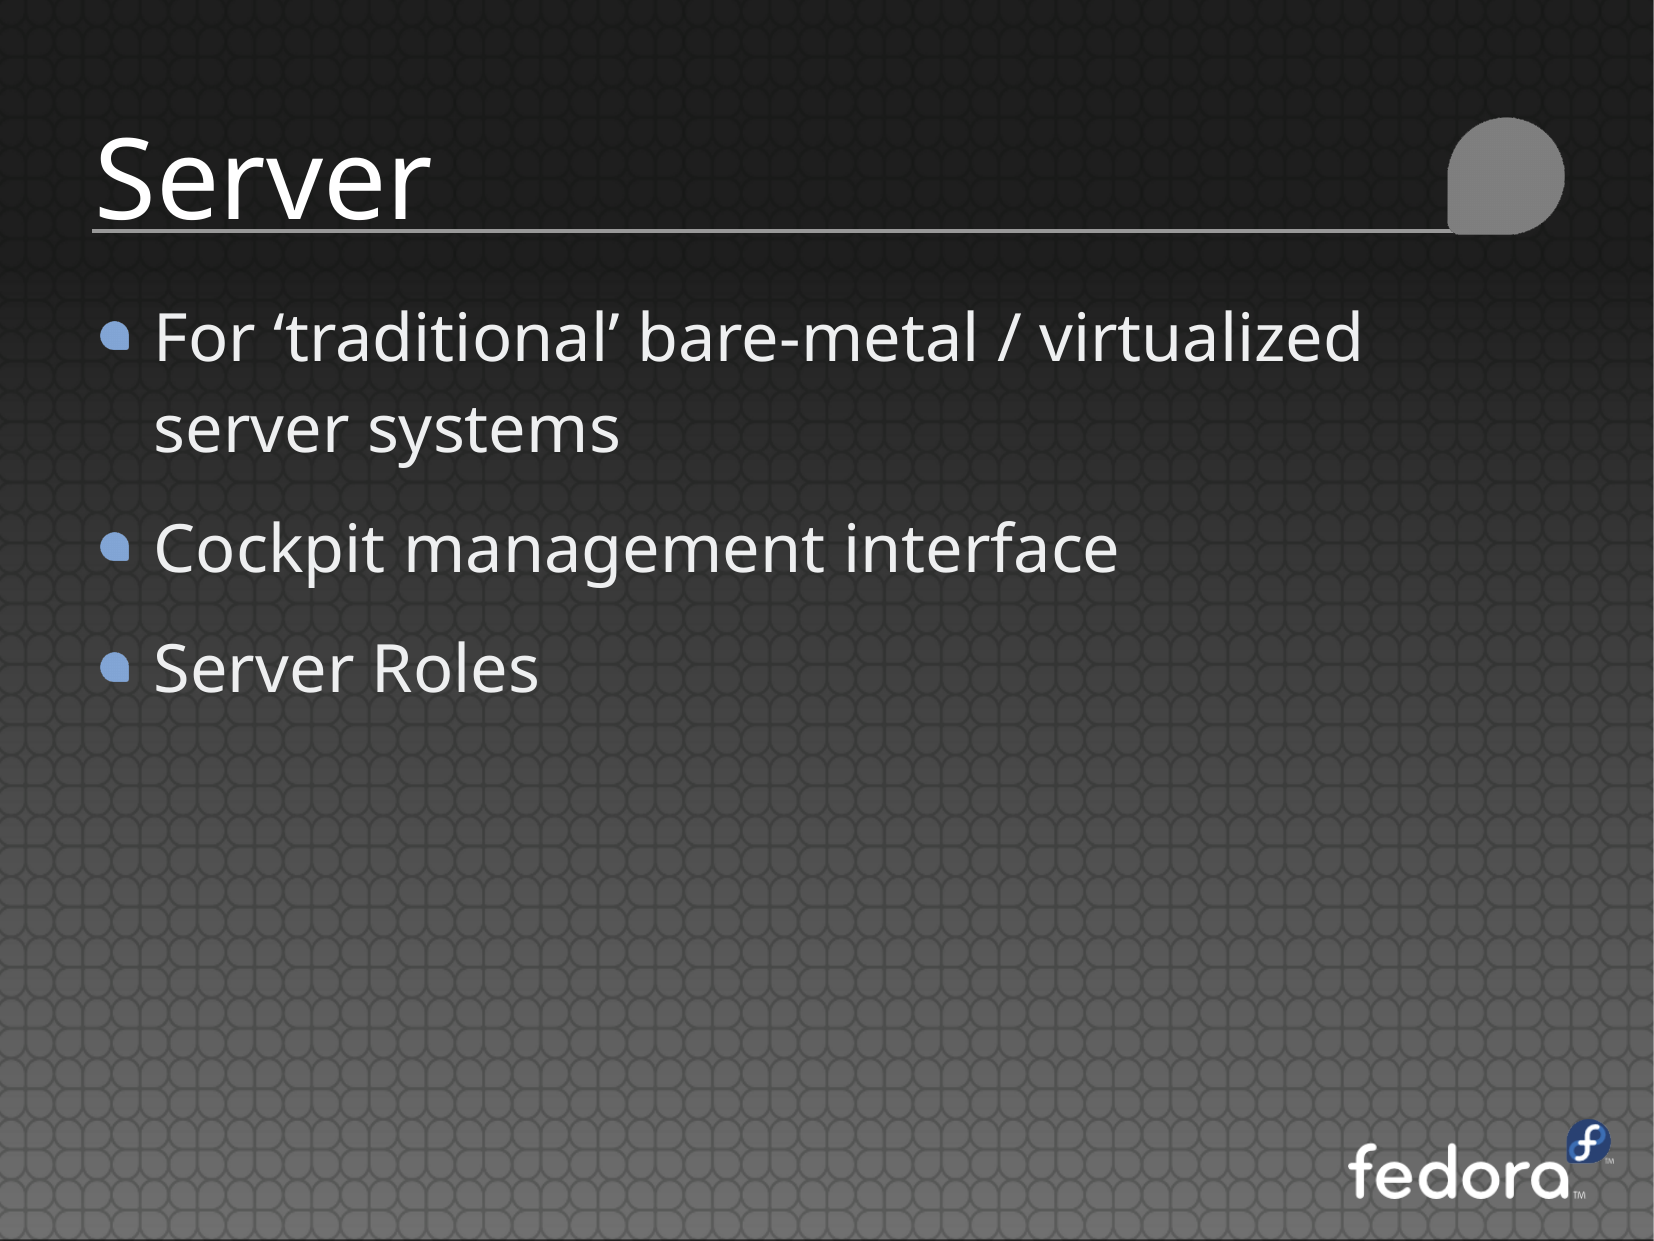

Server
# For ‘traditional’ bare-metal / virtualized server systems
Cockpit management interface
Server Roles